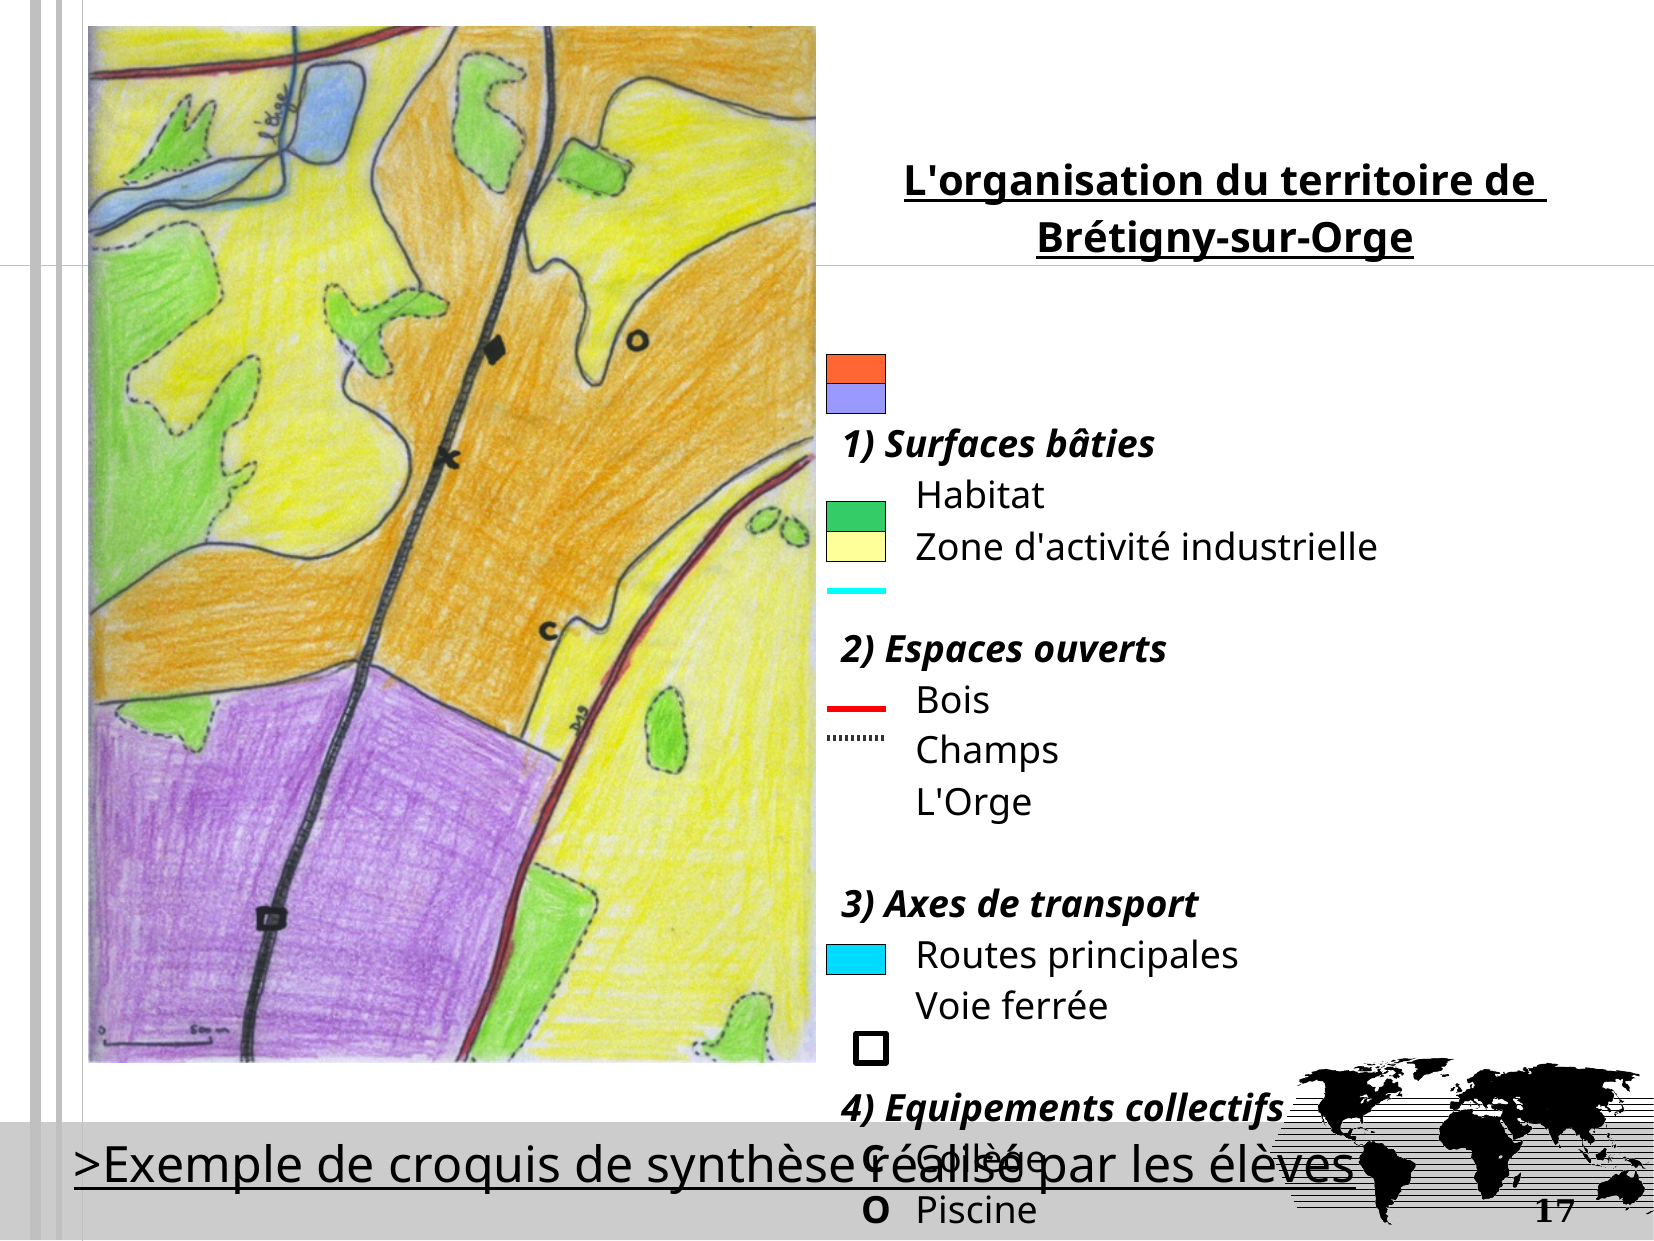

L'organisation du territoire de
Brétigny-sur-Orge
1) Surfaces bâties
	Habitat
	Zone d'activité industrielle
2) Espaces ouverts
	Bois
	Champs
	L'Orge
3) Axes de transport
	Routes principales
	Voie ferrée
4) Equipements collectifs
 C	Collège
 O	Piscine
 ◊	Marché
	Base de loisirs
 X	Gare RER
	Gare de marchandises
>Exemple de croquis de synthèse réalisé par les élèves
17